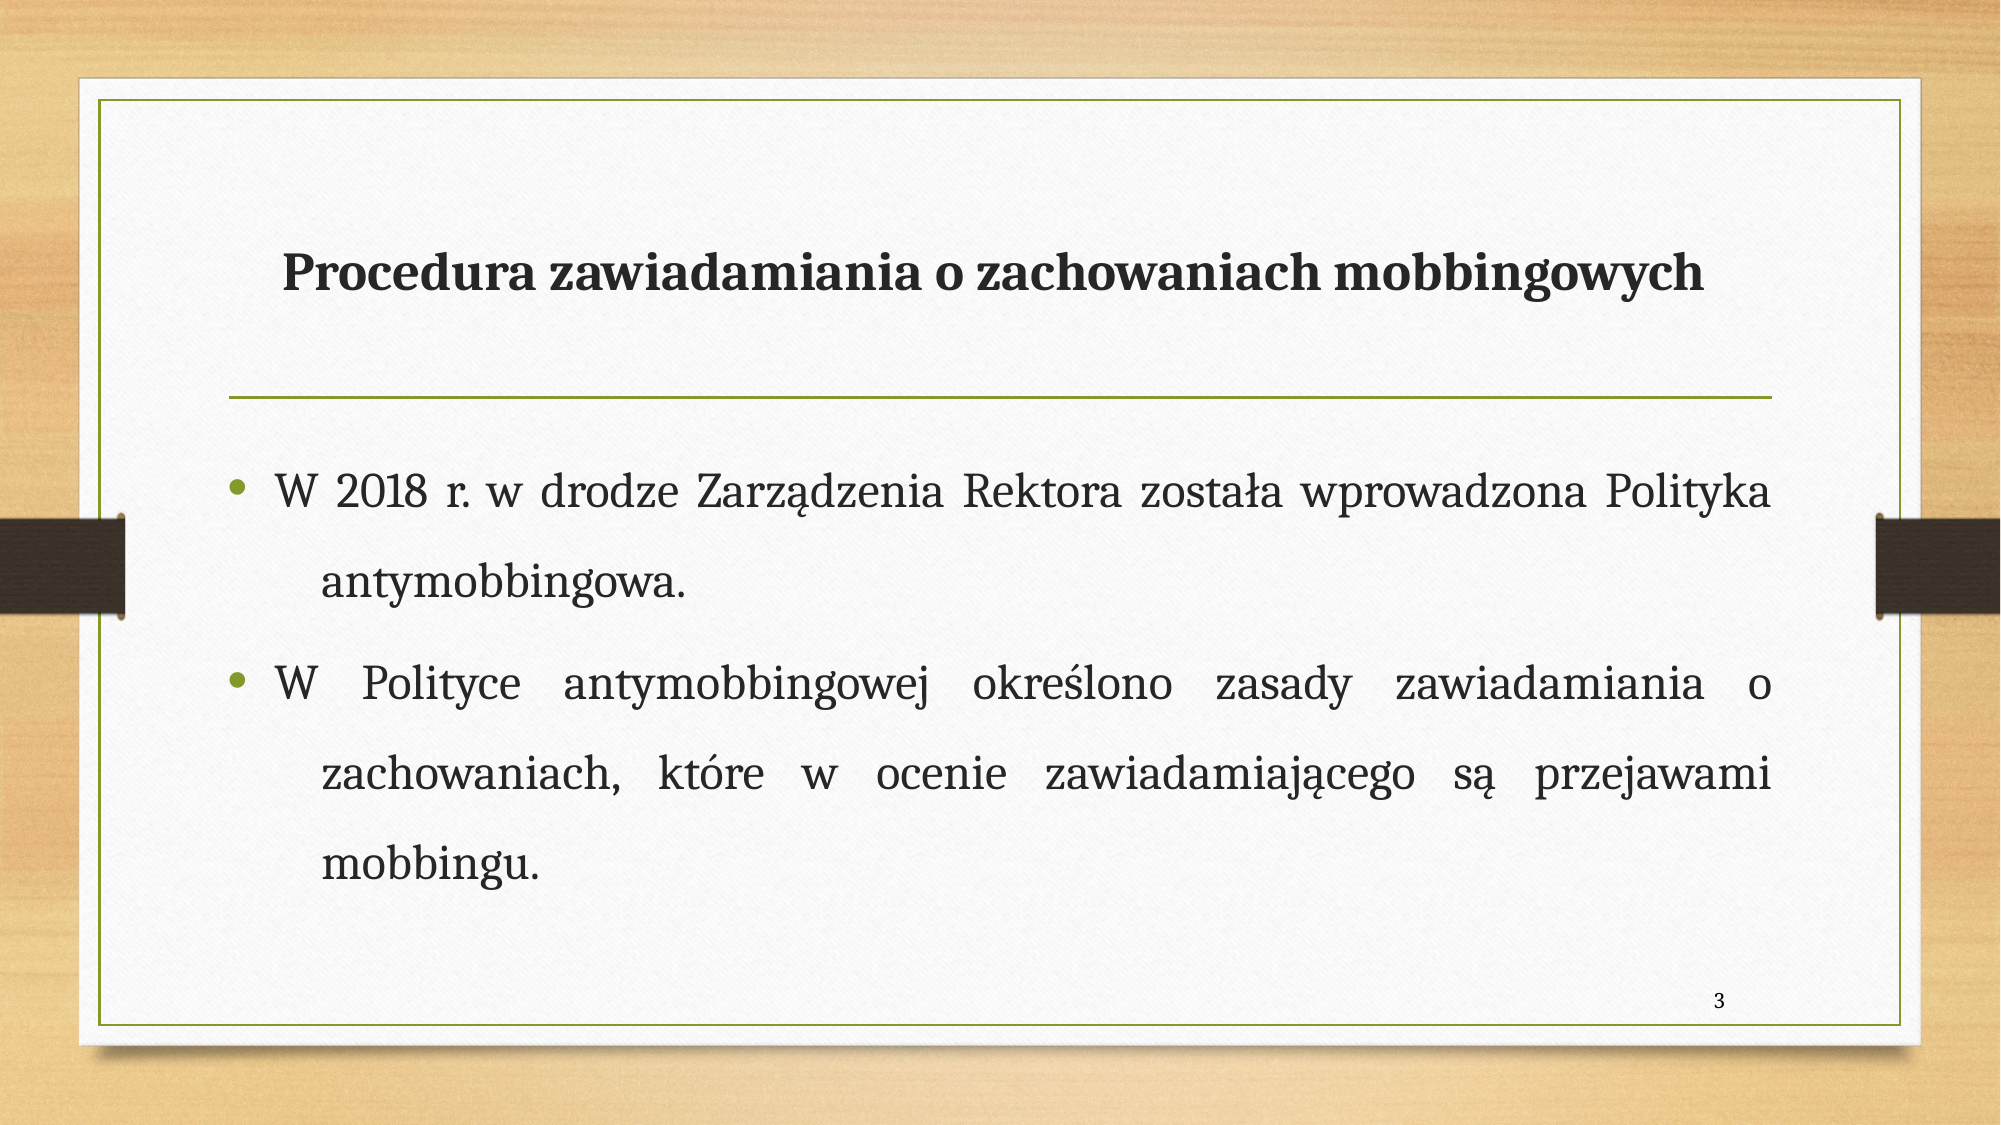

# Procedura zawiadamiania o zachowaniach mobbingowych
W 2018 r. w drodze Zarządzenia Rektora została wprowadzona Polityka antymobbingowa.
W Polityce antymobbingowej określono zasady zawiadamiania o zachowaniach, które w ocenie zawiadamiającego są przejawami mobbingu.